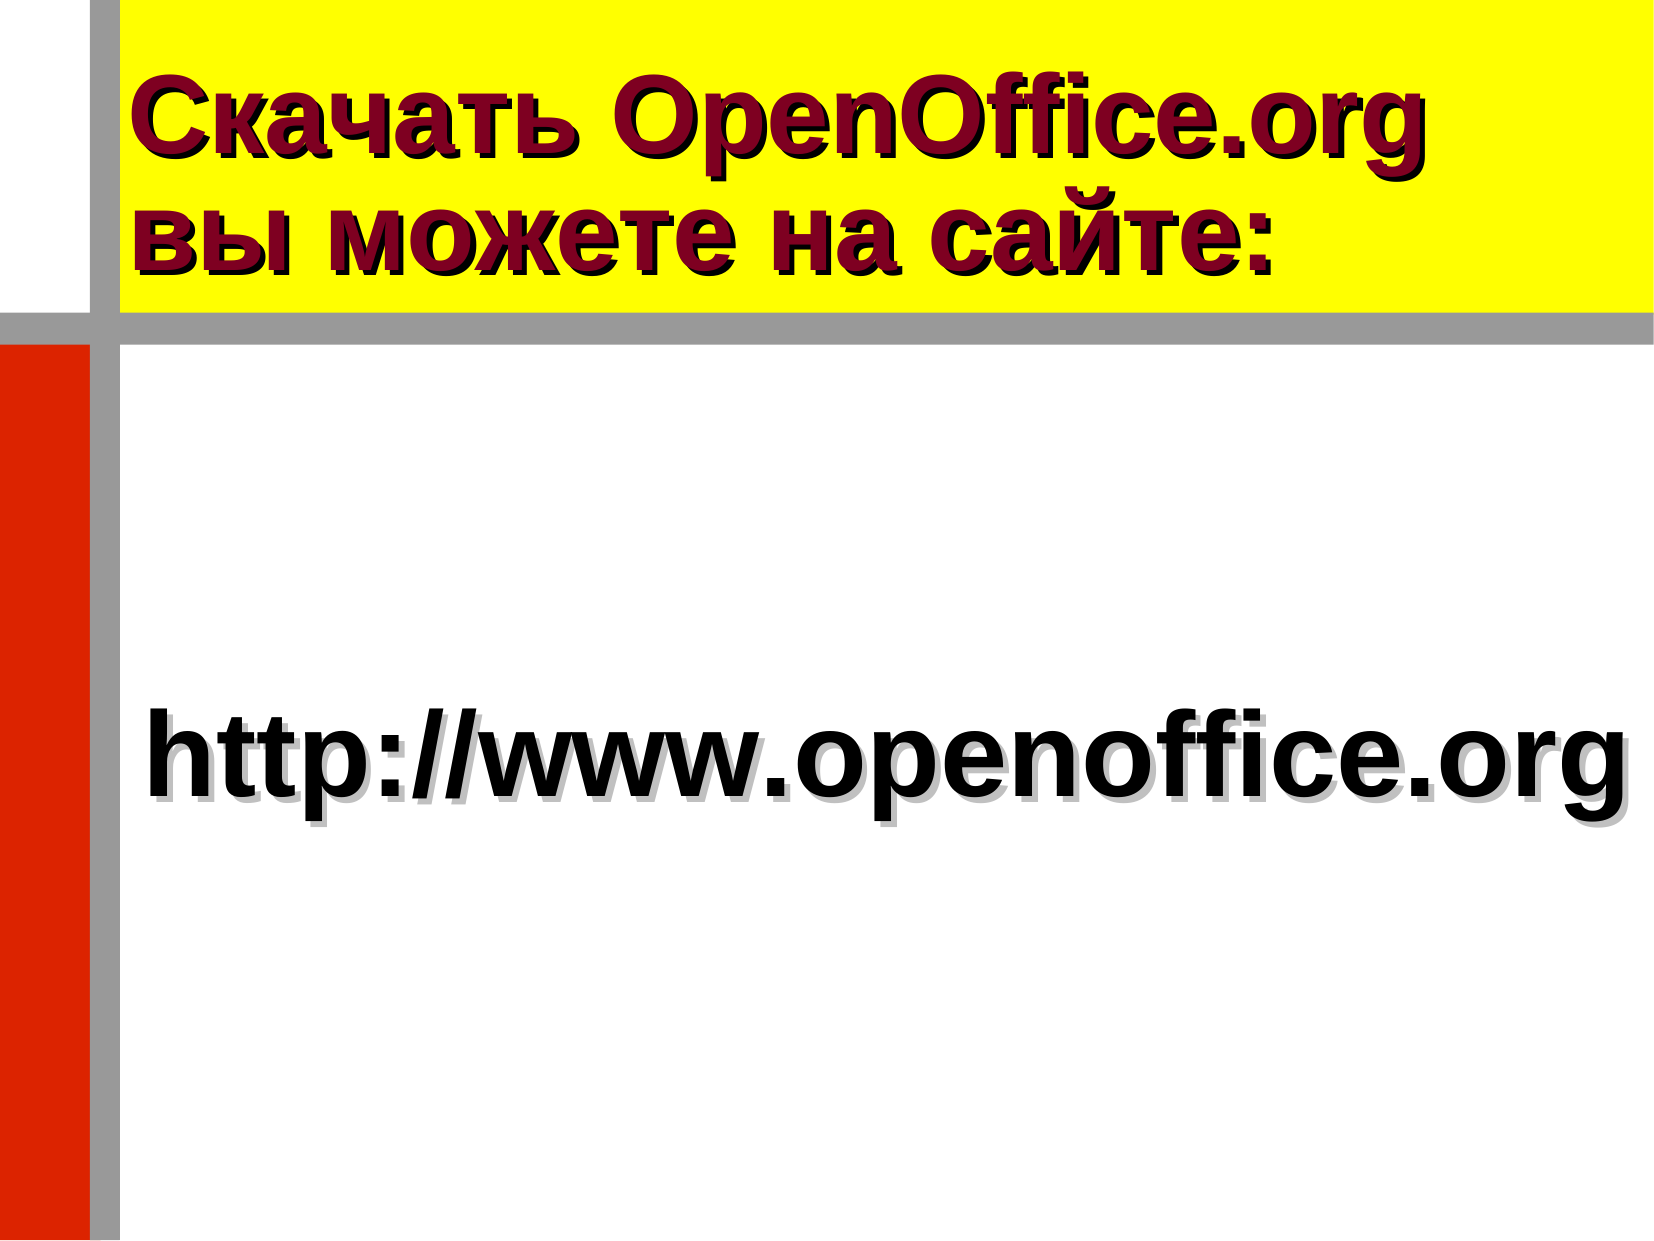

# Скачать OpenOffice.org вы можете на сайте:
http://www.openoffice.org